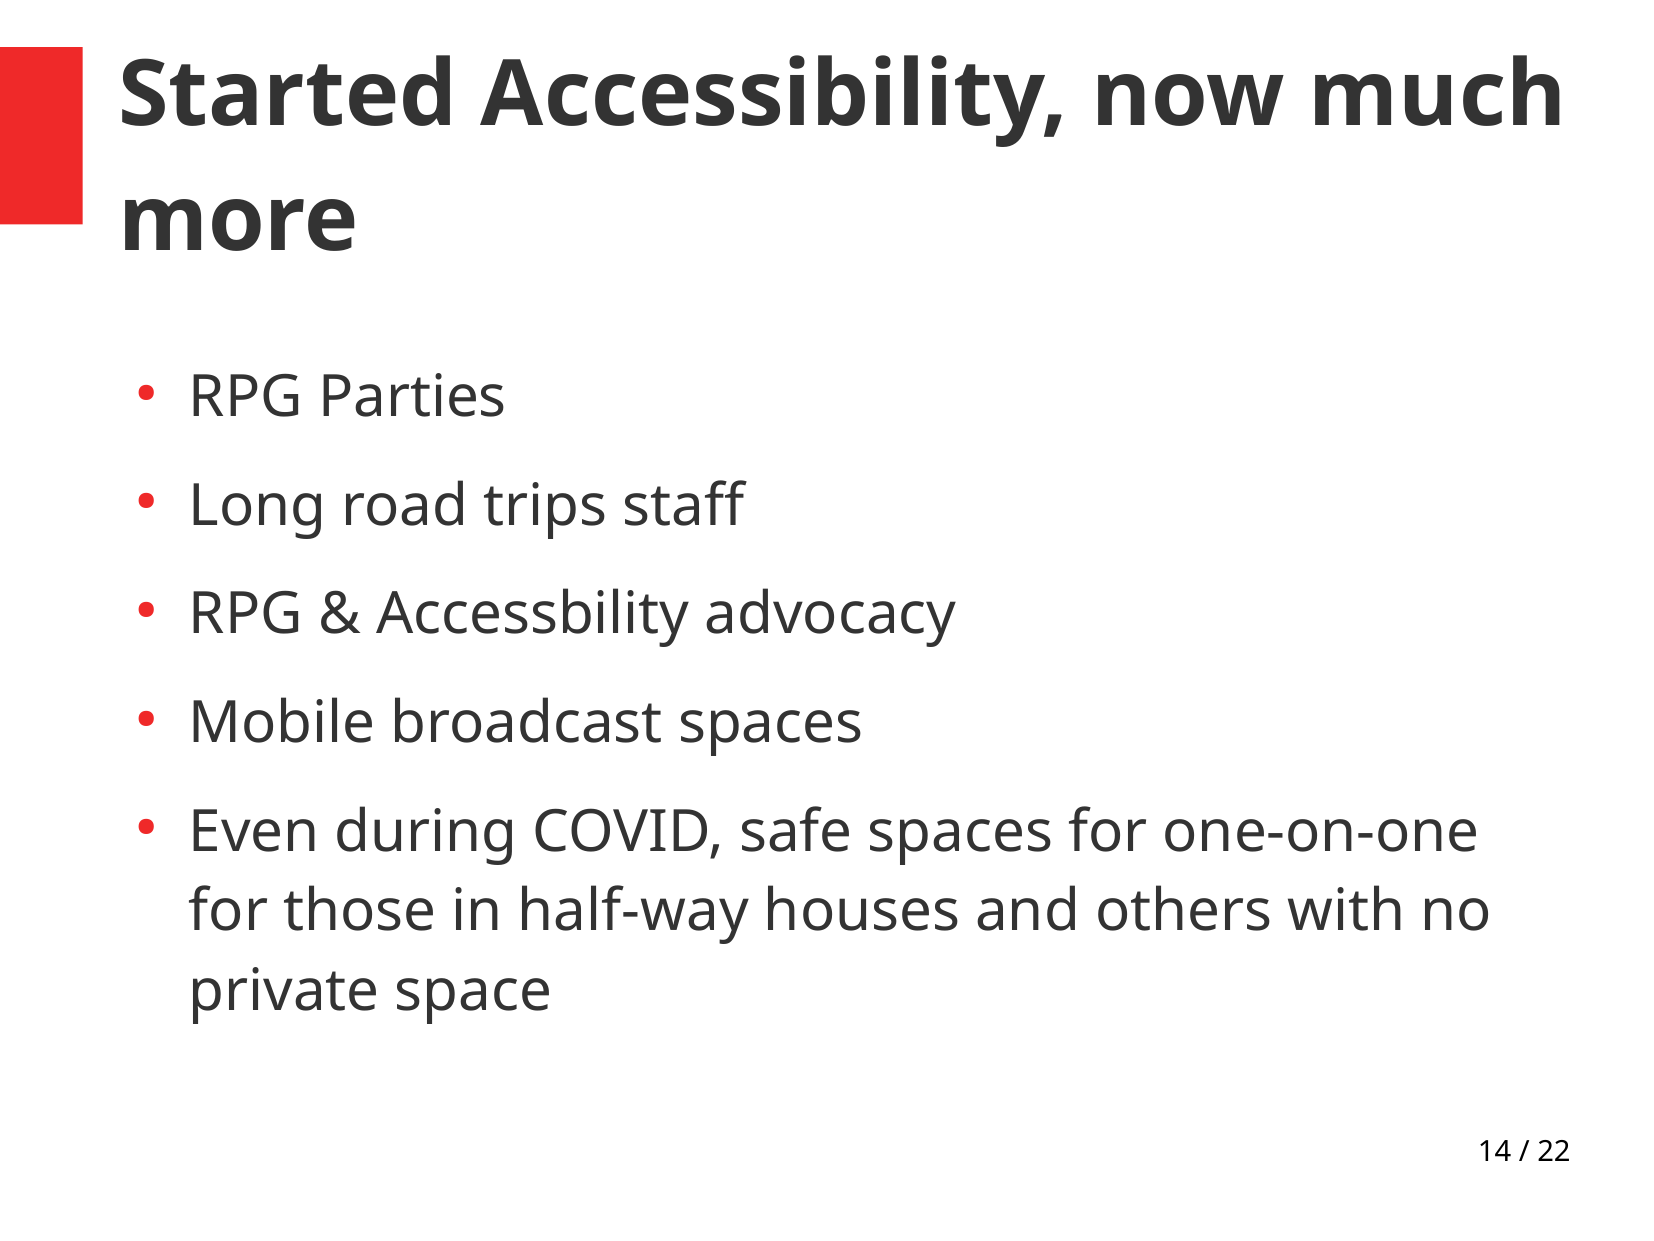

# Started Accessibility, now much more
RPG Parties
Long road trips staff
RPG & Accessbility advocacy
Mobile broadcast spaces
Even during COVID, safe spaces for one-on-one for those in half-way houses and others with no private space
14